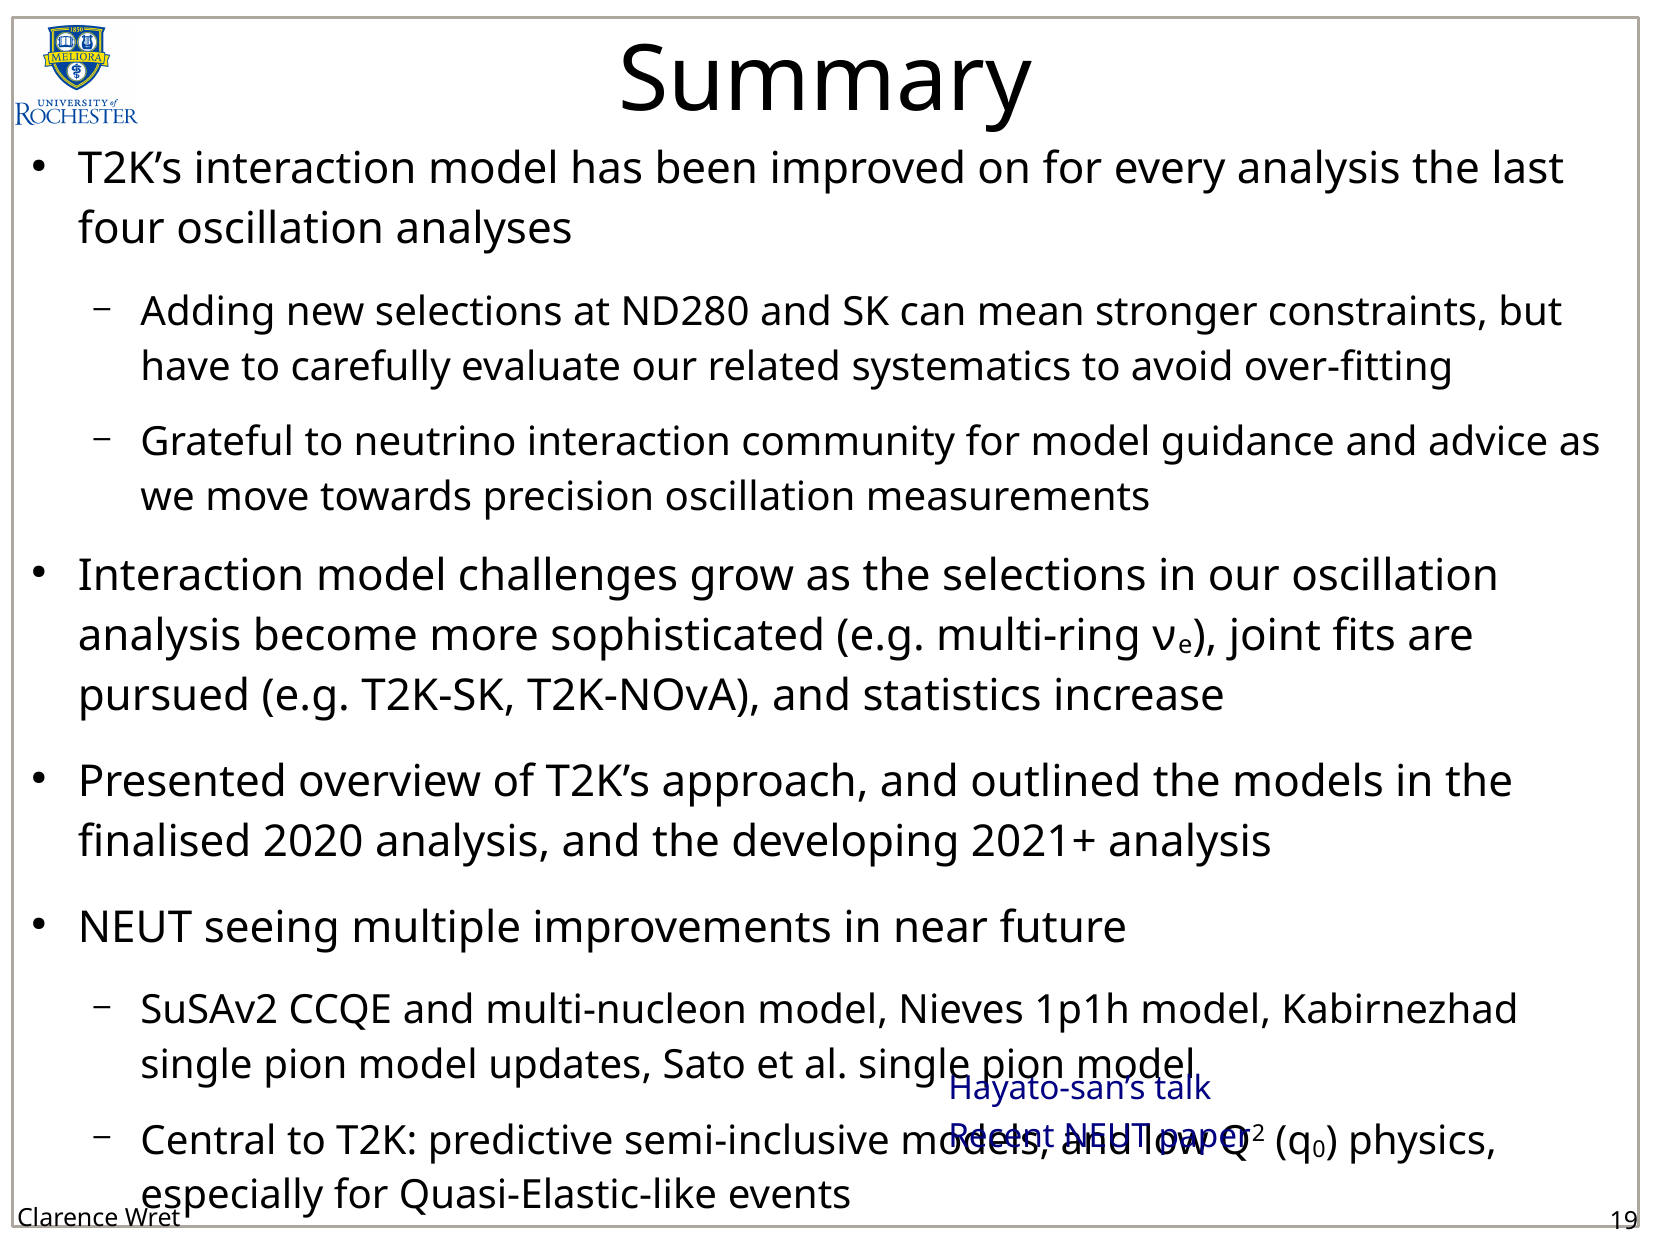

# Summary
T2K’s interaction model has been improved on for every analysis the last four oscillation analyses
Adding new selections at ND280 and SK can mean stronger constraints, but have to carefully evaluate our related systematics to avoid over-fitting
Grateful to neutrino interaction community for model guidance and advice as we move towards precision oscillation measurements
Interaction model challenges grow as the selections in our oscillation analysis become more sophisticated (e.g. multi-ring νe), joint fits are pursued (e.g. T2K-SK, T2K-NOvA), and statistics increase
Presented overview of T2K’s approach, and outlined the models in the finalised 2020 analysis, and the developing 2021+ analysis
NEUT seeing multiple improvements in near future
SuSAv2 CCQE and multi-nucleon model, Nieves 1p1h model, Kabirnezhad single pion model updates, Sato et al. single pion model
Central to T2K: predictive semi-inclusive models, and low Q2 (q0) physics, especially for Quasi-Elastic-like events
Hayato-san’s talk
Recent NEUT paper